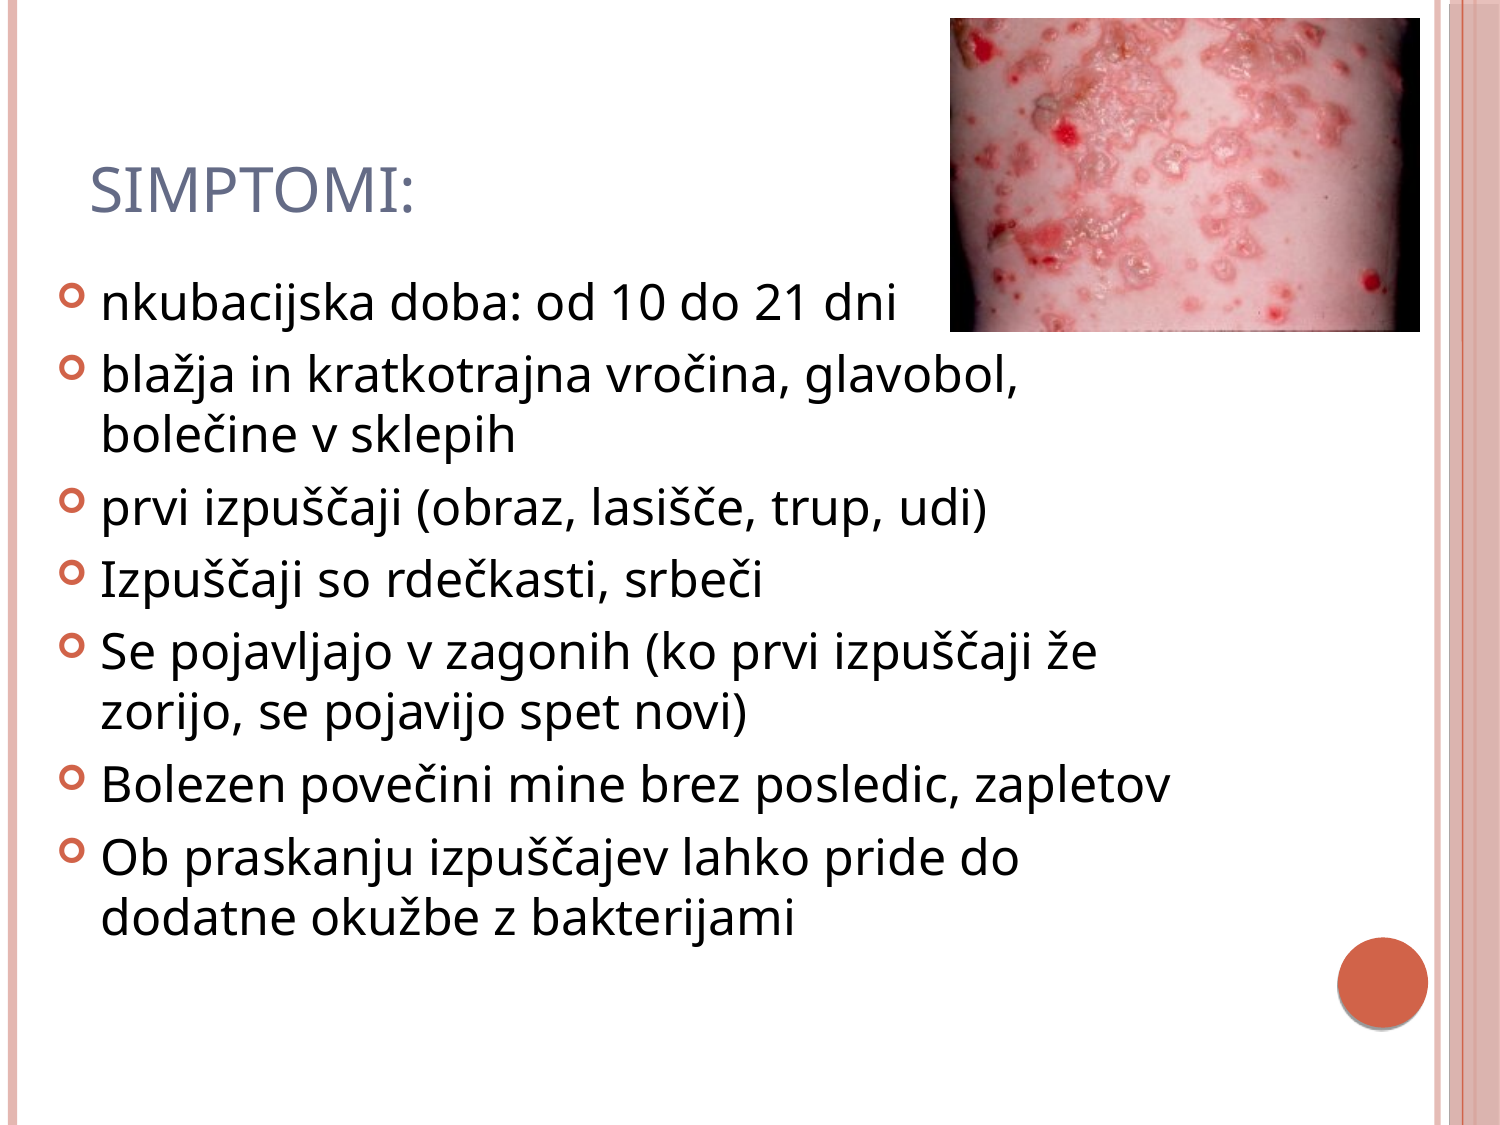

# Simptomi:
nkubacijska doba: od 10 do 21 dni
blažja in kratkotrajna vročina, glavobol, bolečine v sklepih
prvi izpuščaji (obraz, lasišče, trup, udi)
Izpuščaji so rdečkasti, srbeči
Se pojavljajo v zagonih (ko prvi izpuščaji že zorijo, se pojavijo spet novi)
Bolezen povečini mine brez posledic, zapletov
Ob praskanju izpuščajev lahko pride do dodatne okužbe z bakterijami